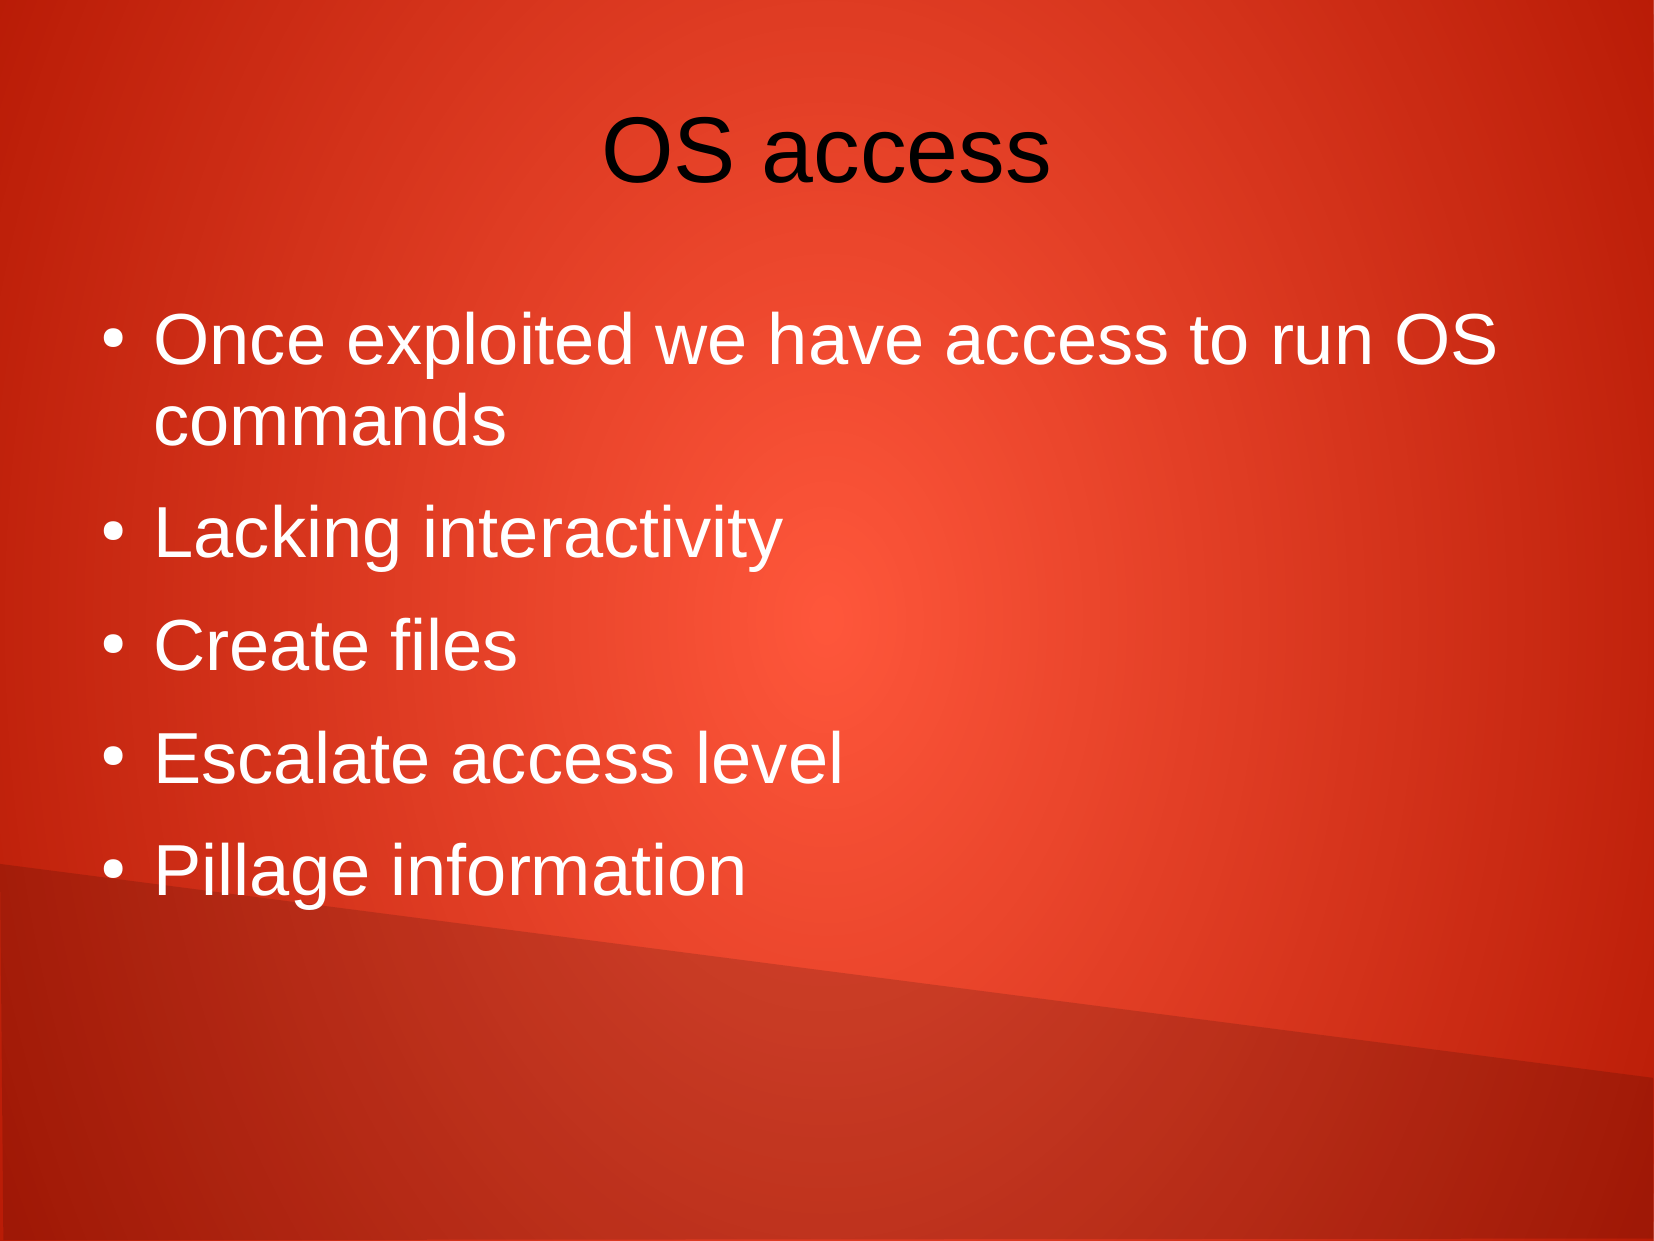

# OS access
Once exploited we have access to run OS commands
Lacking interactivity
Create files
Escalate access level
Pillage information